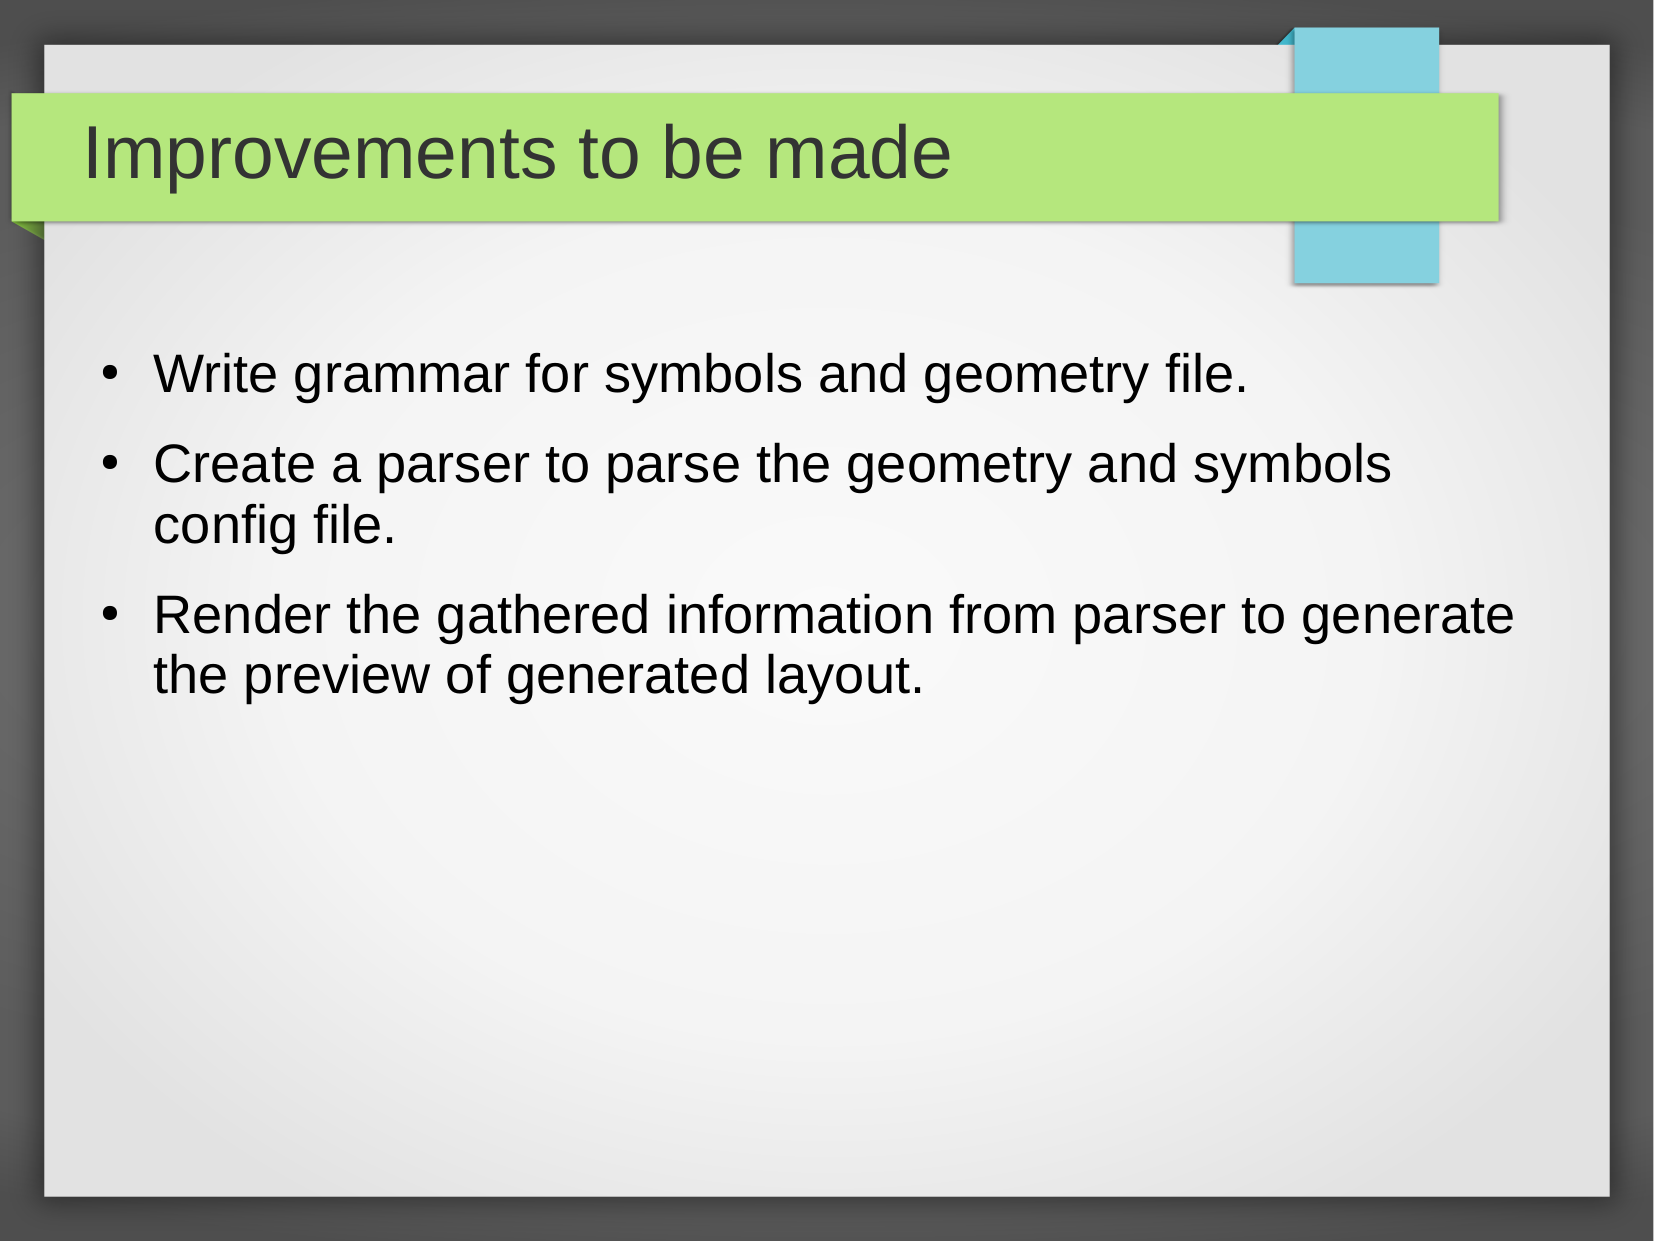

# Improvements to be made
Write grammar for symbols and geometry file.
Create a parser to parse the geometry and symbols config file.
Render the gathered information from parser to generate the preview of generated layout.